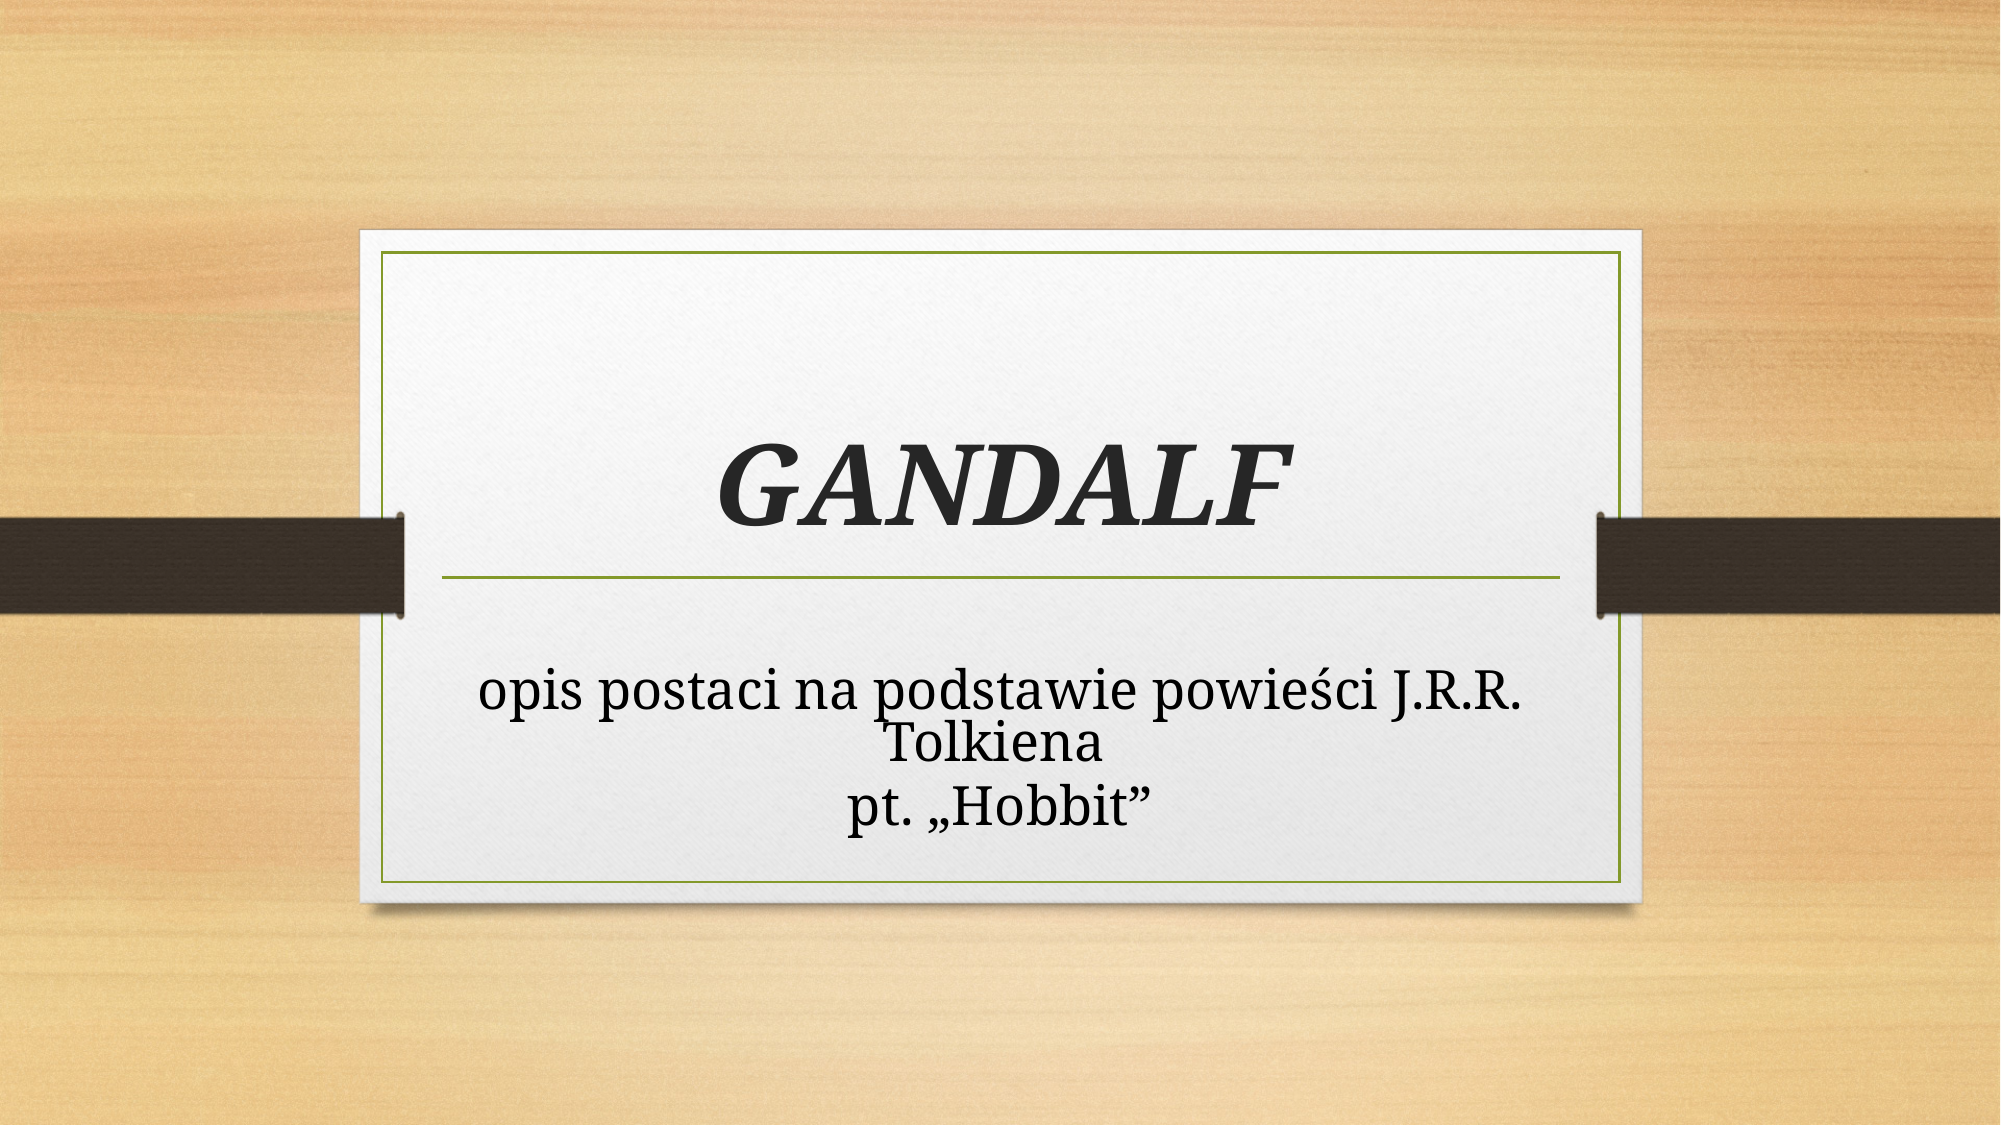

# GANDALF
opis postaci na podstawie powieści J.R.R. Tolkiena
pt. „Hobbit”